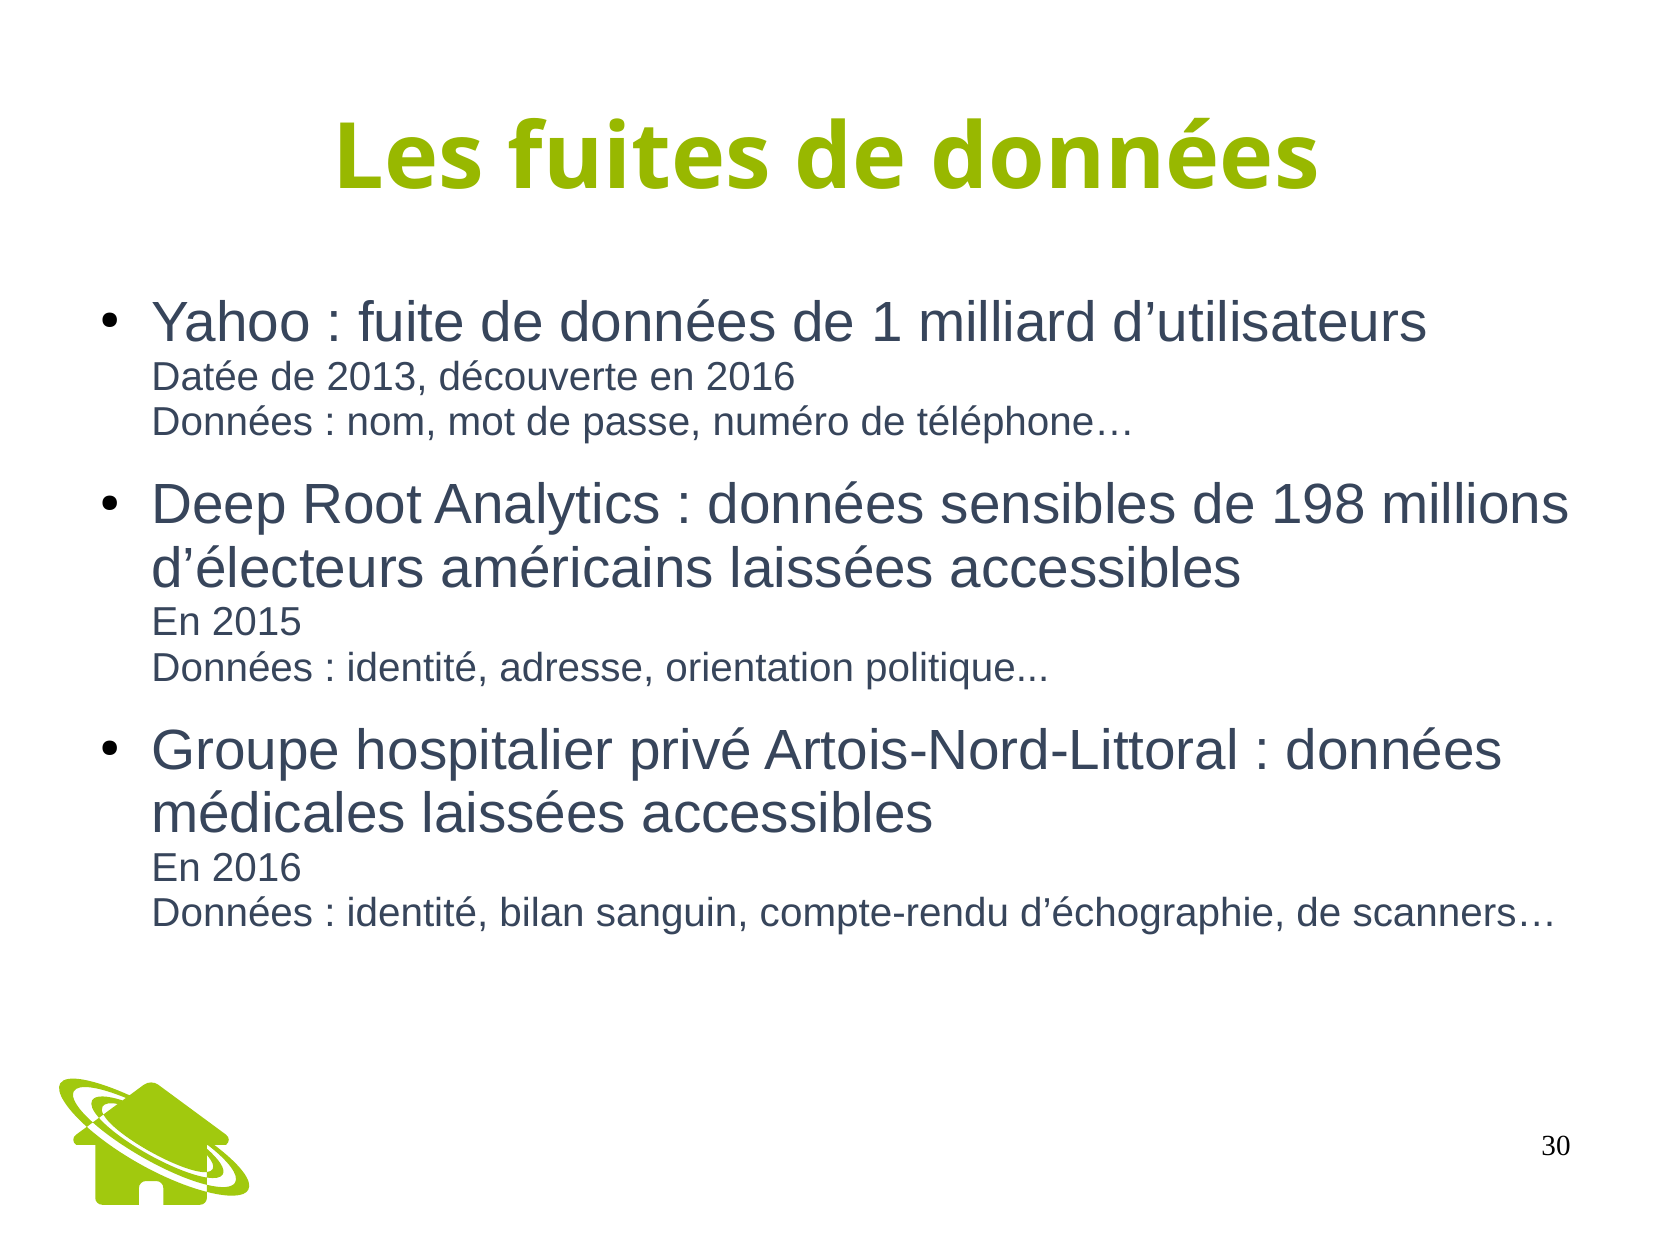

# Les fuites de données
Yahoo : fuite de données de 1 milliard d’utilisateurs
Datée de 2013, découverte en 2016
Données : nom, mot de passe, numéro de téléphone…
Deep Root Analytics : données sensibles de 198 millions d’électeurs américains laissées accessibles
En 2015
Données : identité, adresse, orientation politique...
Groupe hospitalier privé Artois-Nord-Littoral : données médicales laissées accessibles
En 2016
Données : identité, bilan sanguin, compte-rendu d’échographie, de scanners…
30